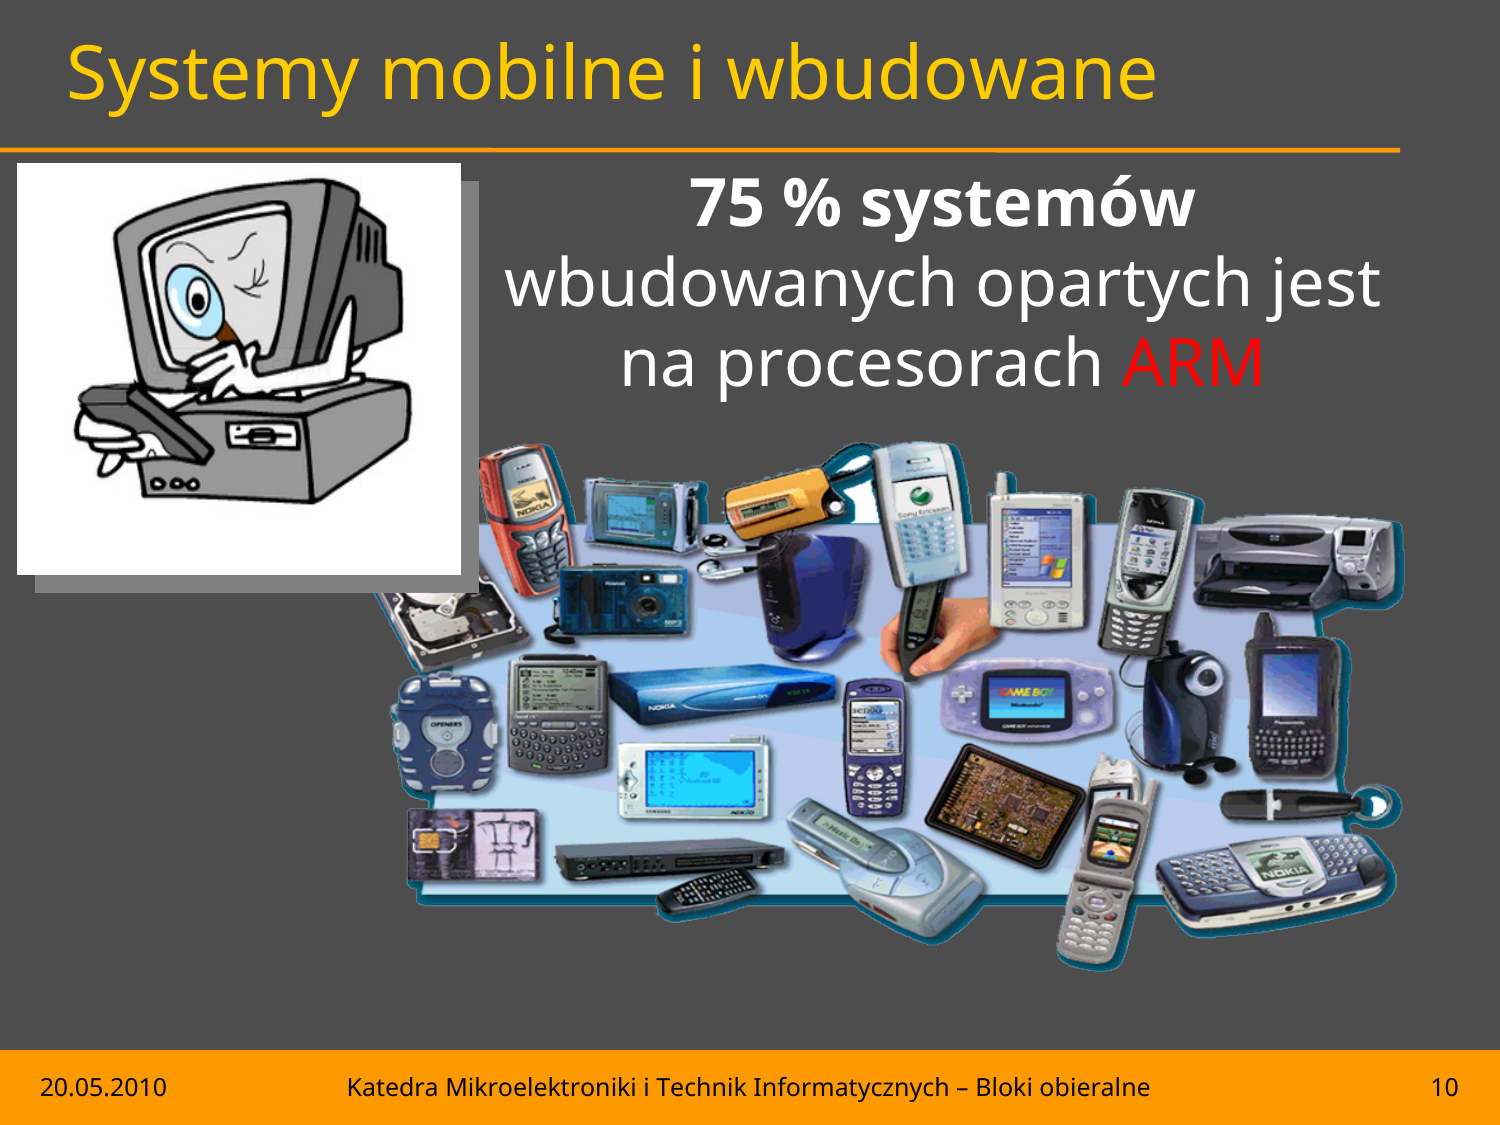

Systemy mobilne i wbudowane
75 % systemów wbudowanych opartych jest na procesorach ARM
20.05.2010
Katedra Mikroelektroniki i Technik Informatycznych – Bloki obieralne
10